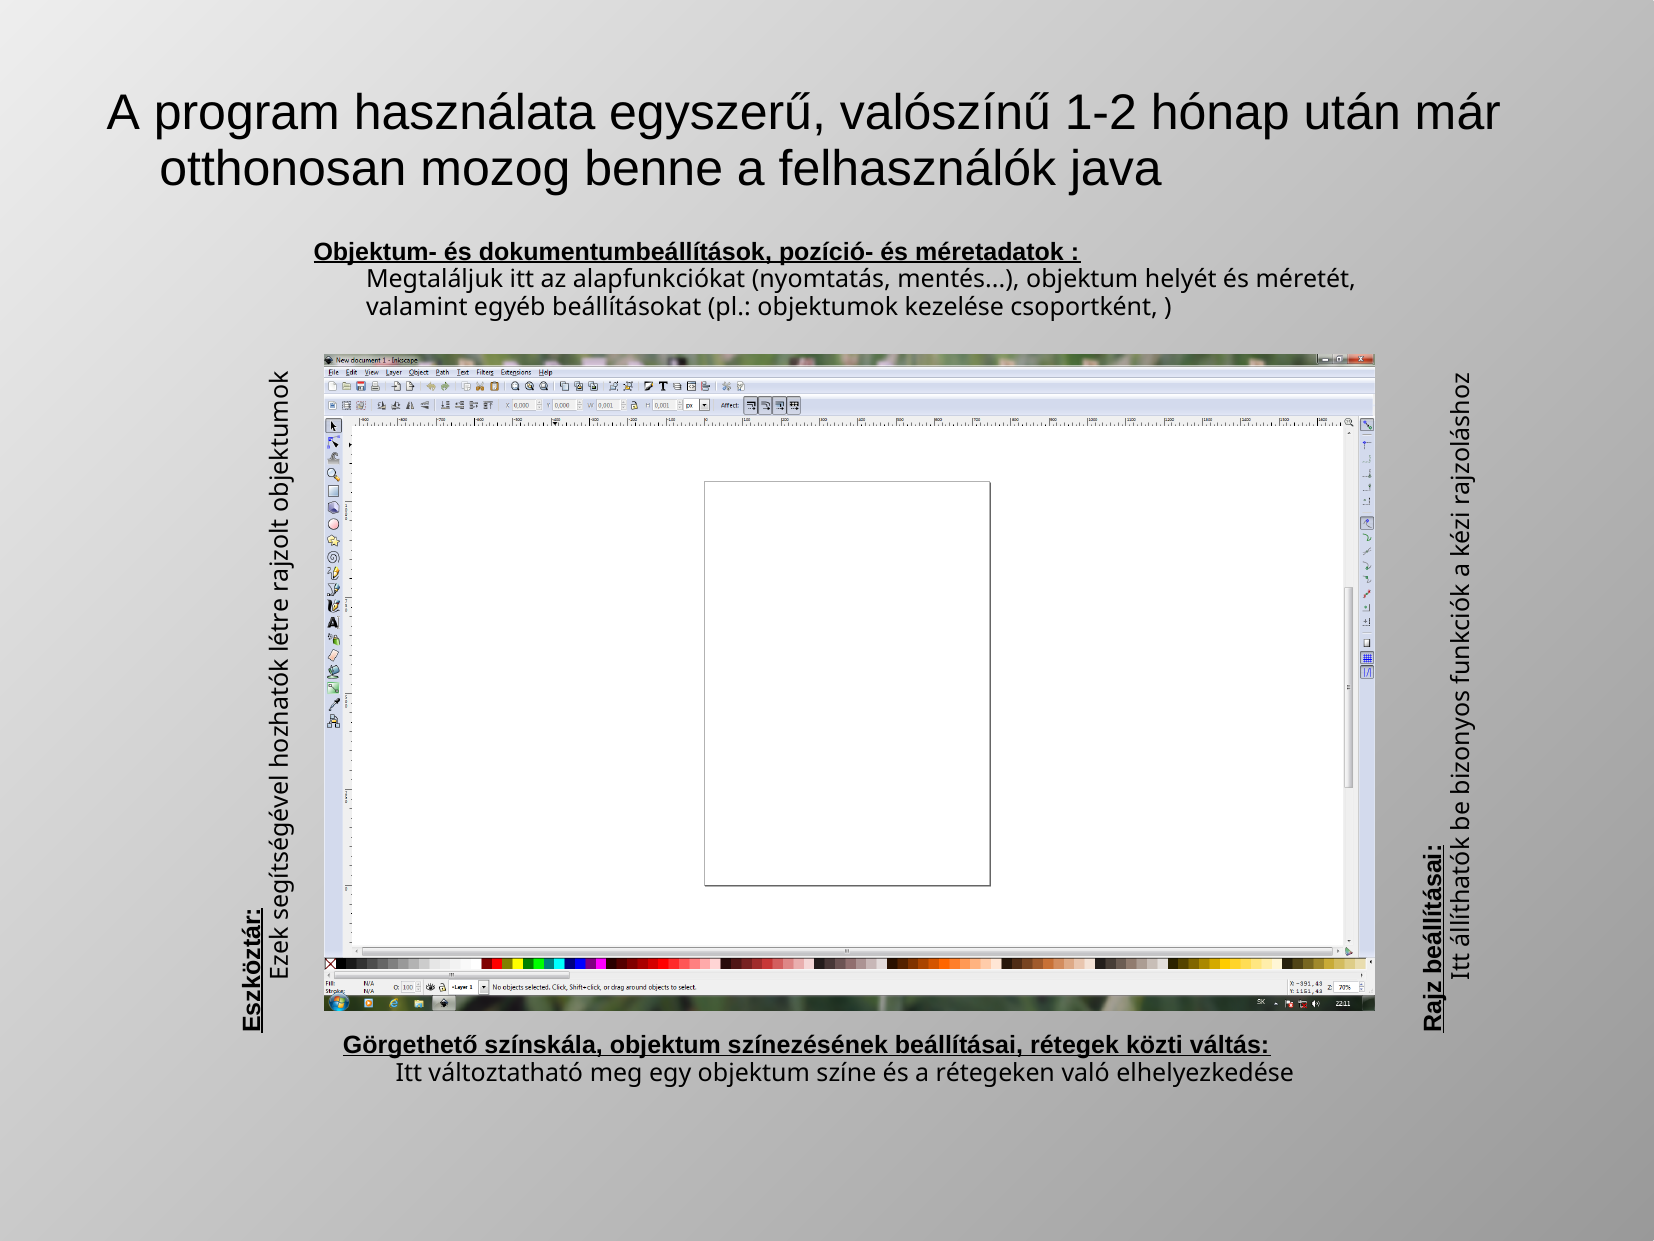

# A program használata egyszerű, valószínű 1-2 hónap után már otthonosan mozog benne a felhasználók java
Objektum- és dokumentumbeállítások, pozíció- és méretadatok :
Megtaláljuk itt az alapfunkciókat (nyomtatás, mentés...), objektum helyét és méretét, valamint egyéb beállításokat (pl.: objektumok kezelése csoportként, )
Eszköztár:
Ezek segítségével hozhatók létre rajzolt objektumok
Rajz beállításai:
Itt állíthatók be bizonyos funkciók a kézi rajzoláshoz
Görgethető színskála, objektum színezésének beállításai, rétegek közti váltás:
Itt változtatható meg egy objektum színe és a rétegeken való elhelyezkedése